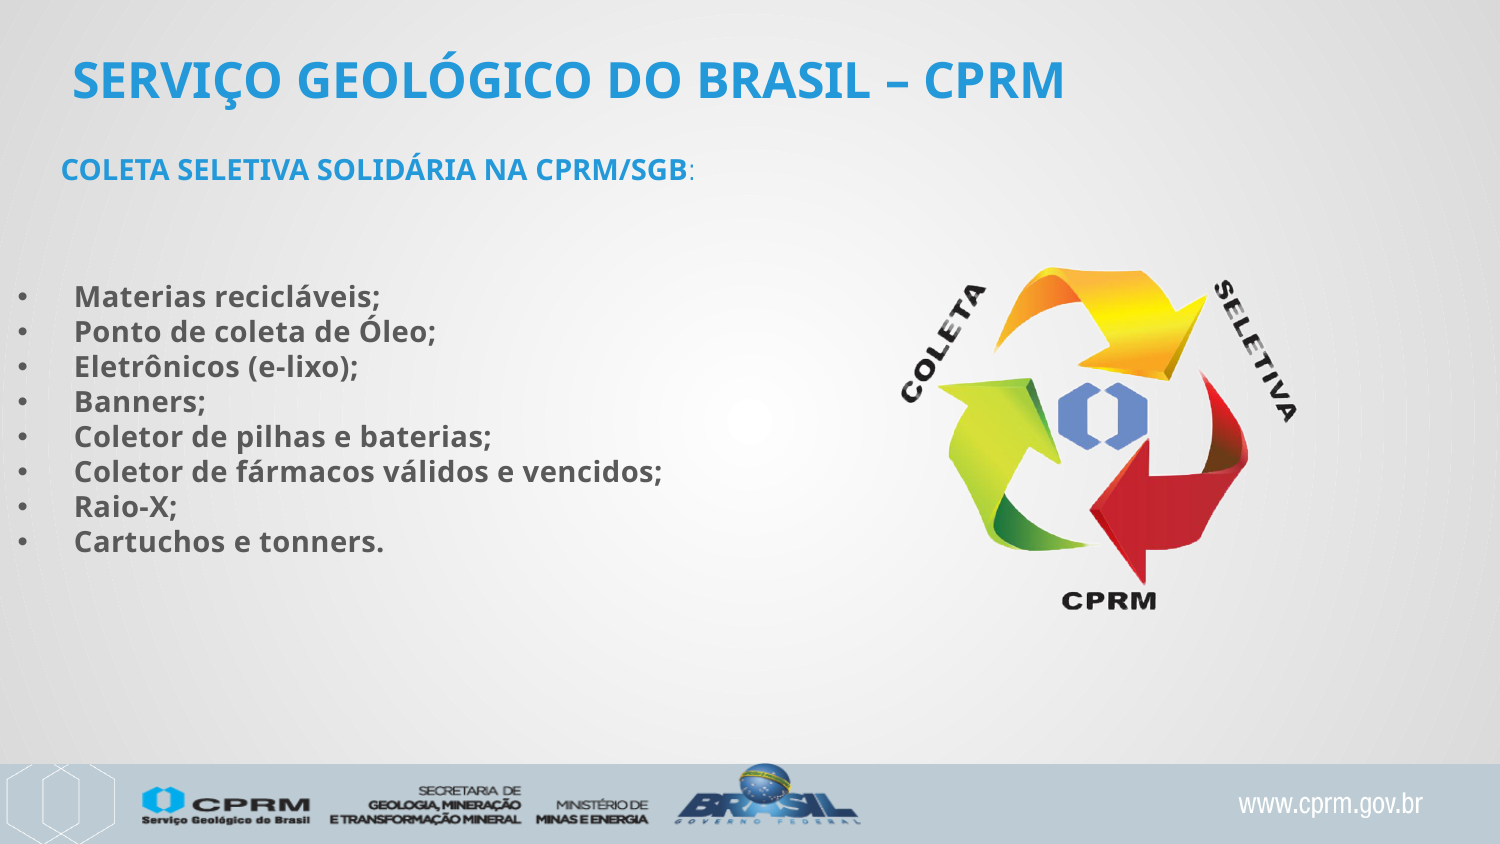

SERVIÇO GEOLÓGICO DO BRASIL – CPRM
COLETA SELETIVA SOLIDÁRIA NA CPRM/SGB:
Materias recicláveis;
Ponto de coleta de Óleo;
Eletrônicos (e-lixo);
Banners;
Coletor de pilhas e baterias;
Coletor de fármacos válidos e vencidos;
Raio-X;
Cartuchos e tonners.